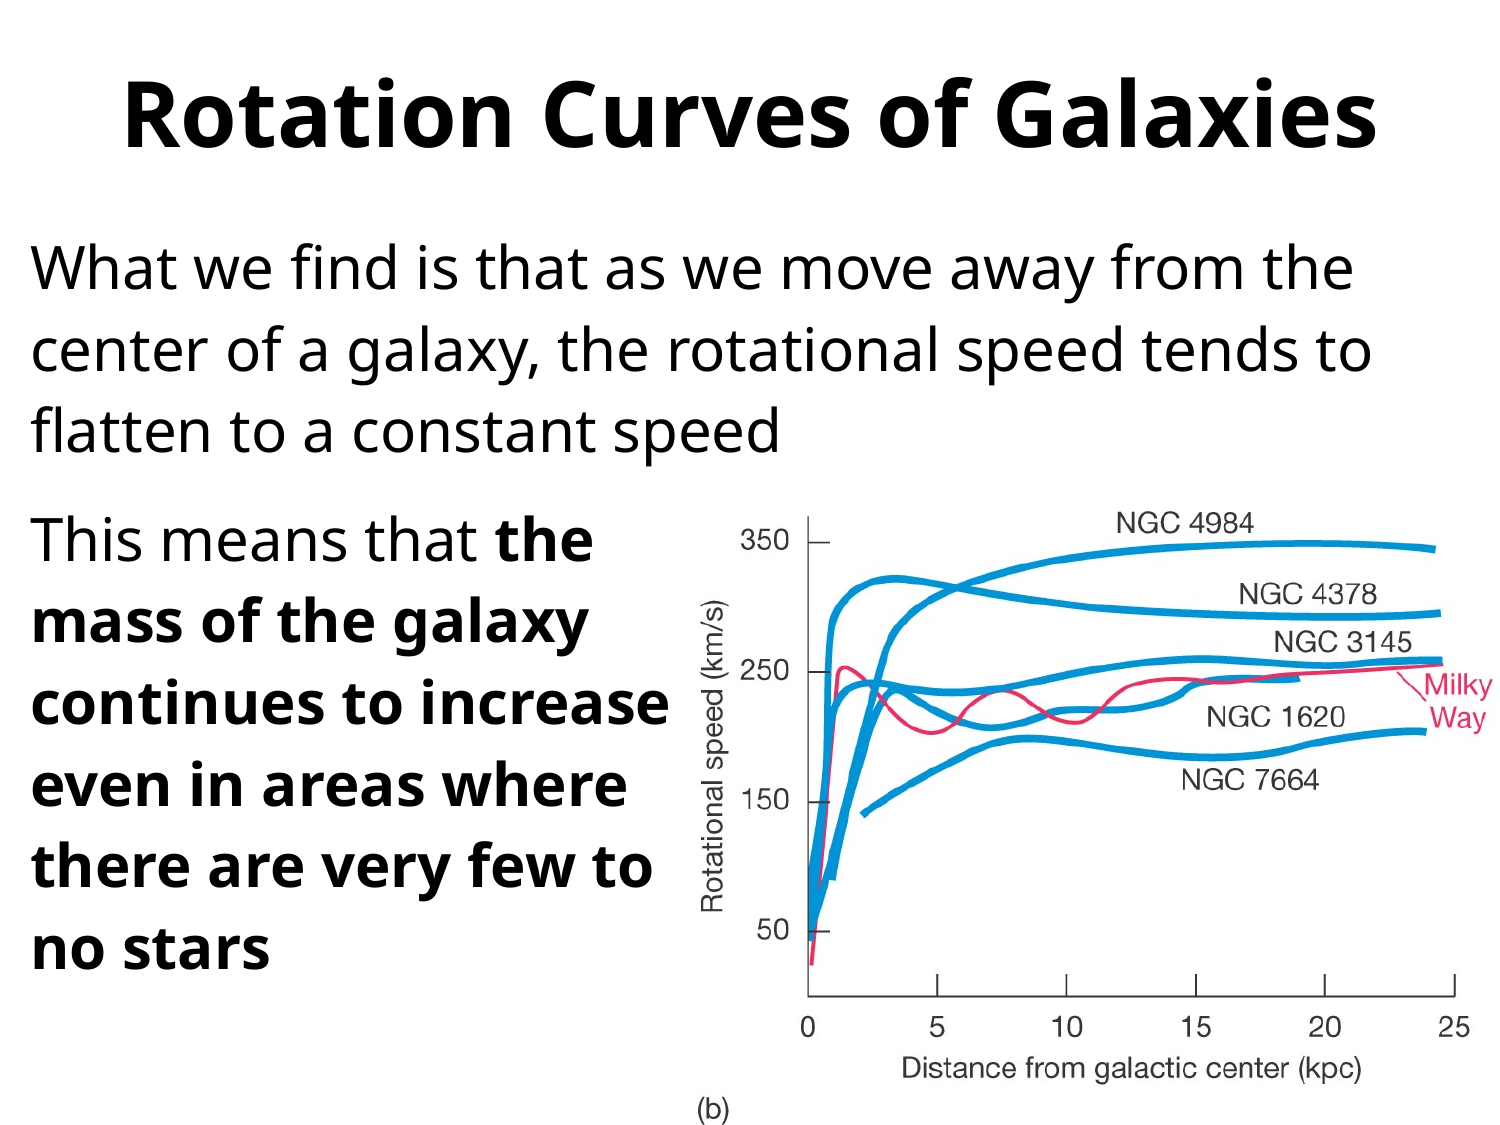

# Rotation Curves of Galaxies
What we find is that as we move away from the center of a galaxy, the rotational speed tends to flatten to a constant speed
This means that the
mass of the galaxy
continues to increase
even in areas where
there are very few to
no stars